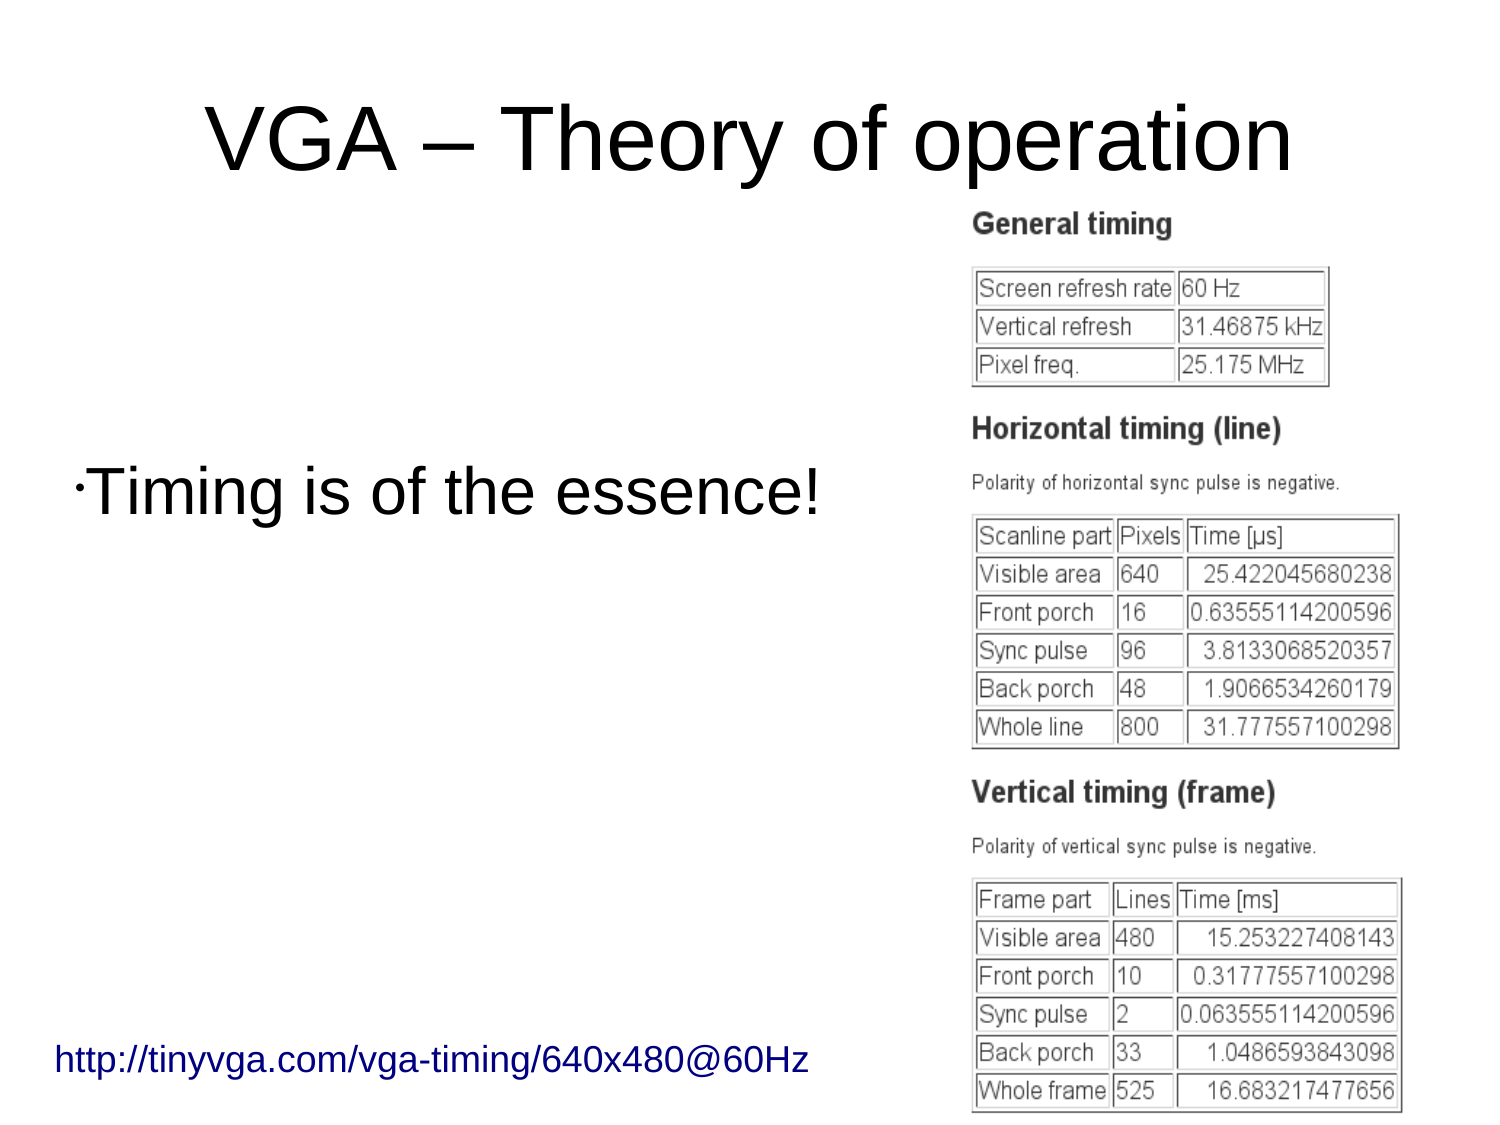

# VGA – Theory of operation
Timing is of the essence!
http://tinyvga.com/vga-timing/640x480@60Hz